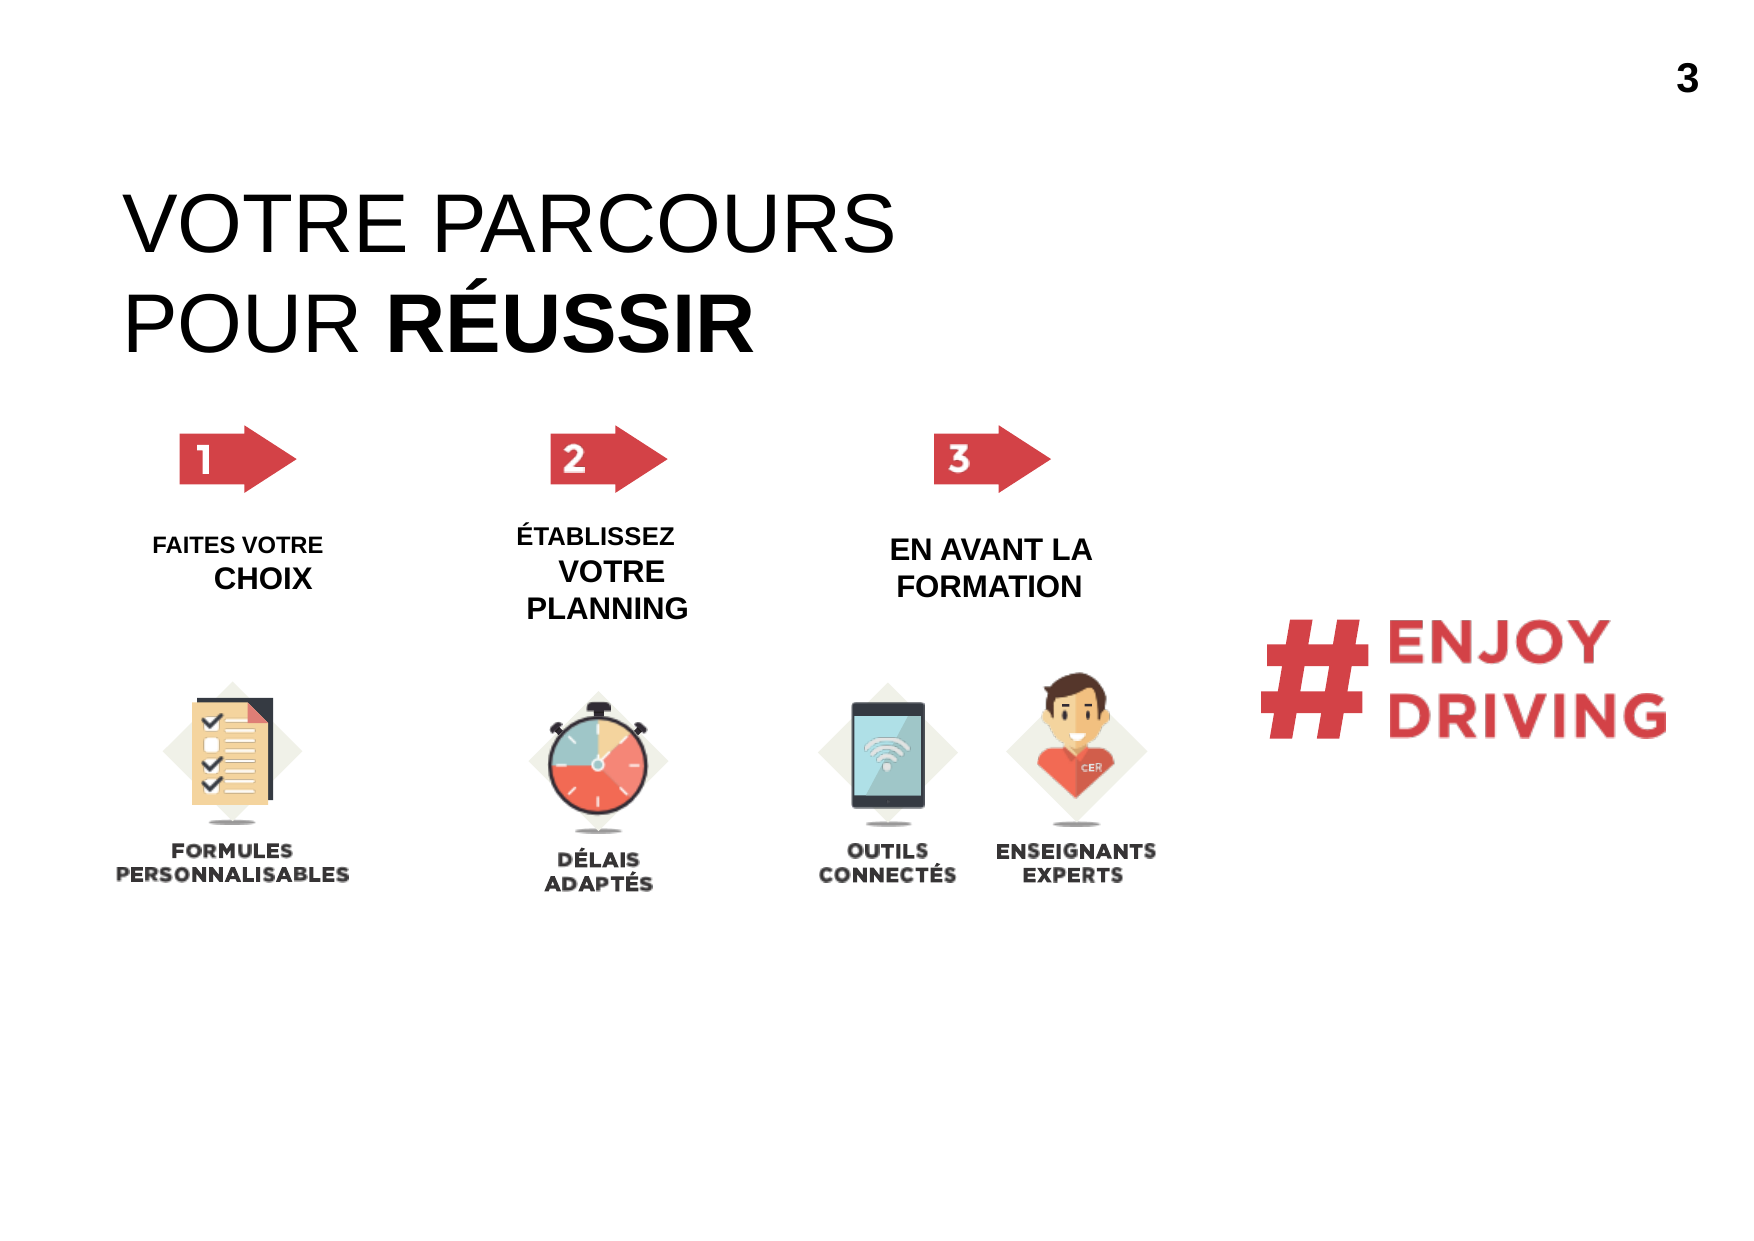

3
VOTRE PARCOURS
POUR RÉUSSIR
ÉTABLISSEZ
VOTRE
PLANNING
EN AVANT LA
FORMATION
FAITES VOTRE
CHOIX